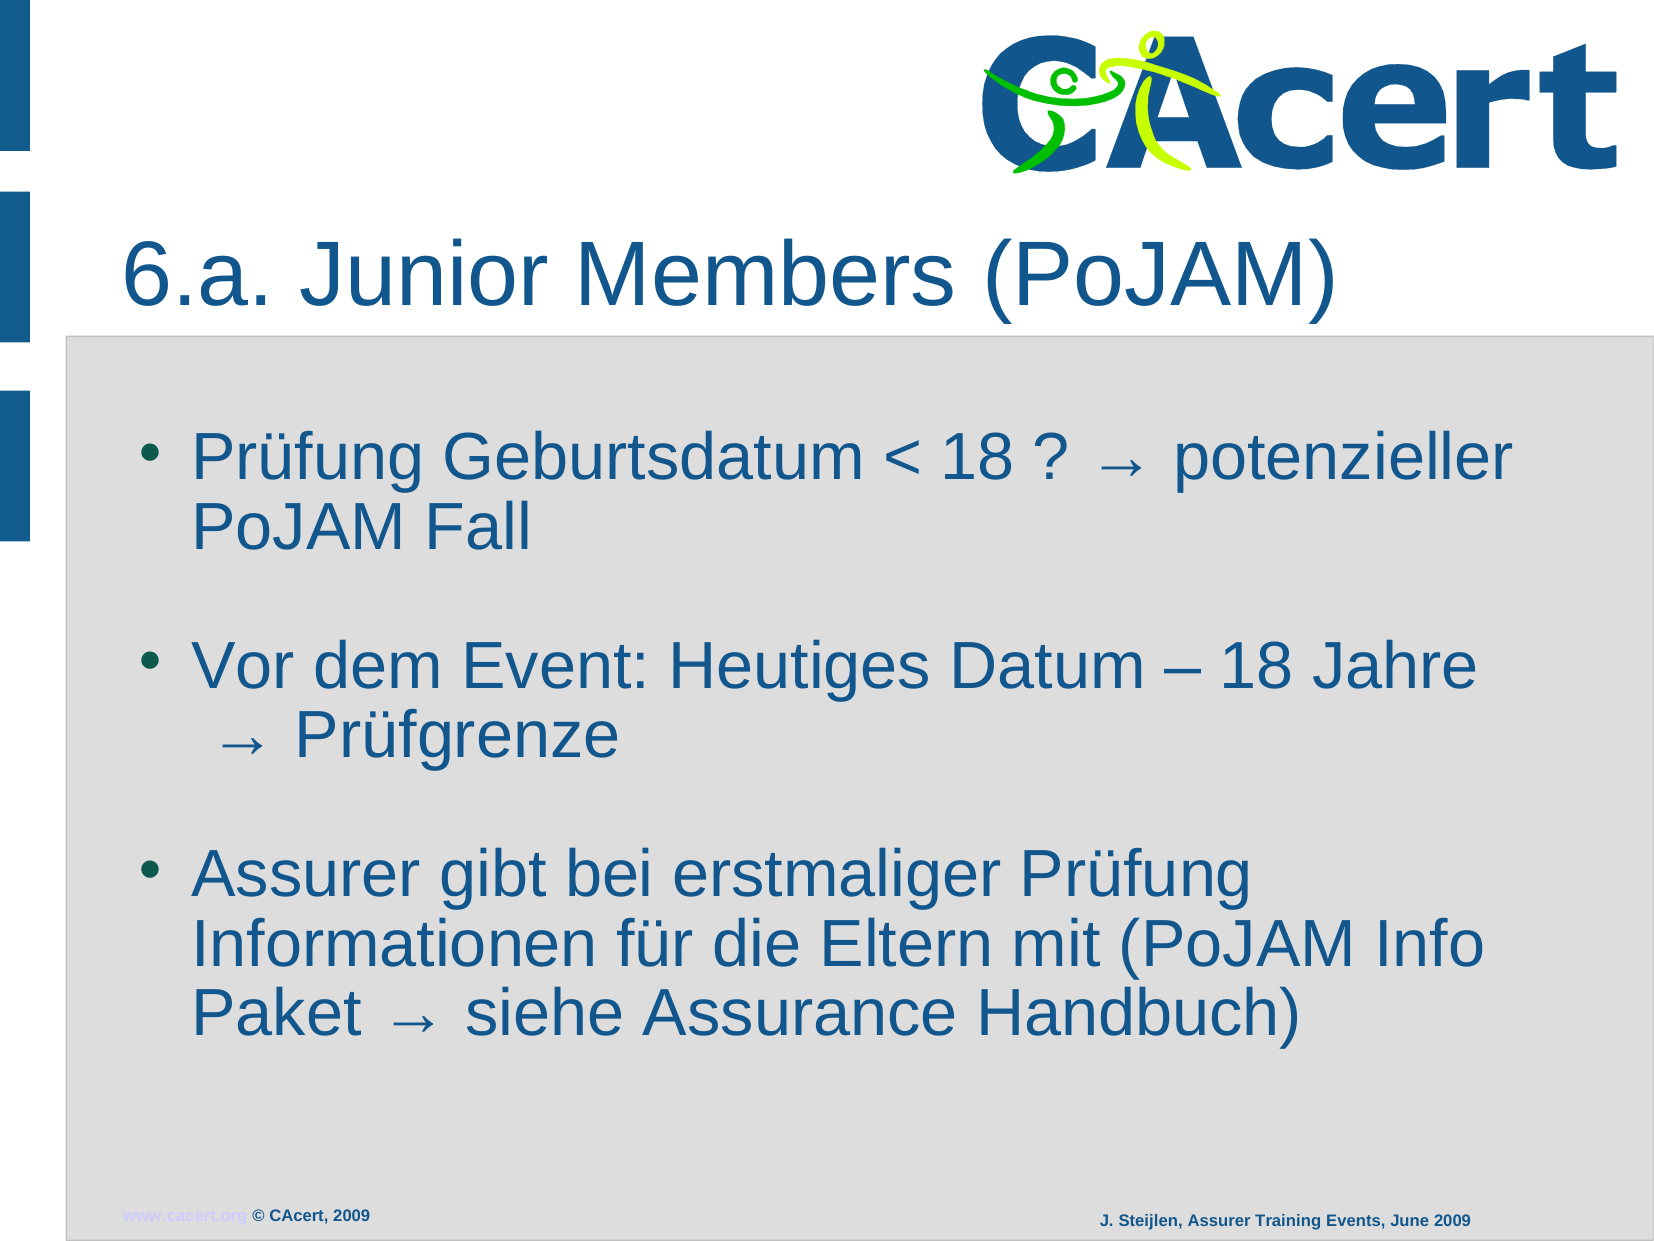

# 6.a. Junior Members (PoJAM)
Prüfung Geburtsdatum < 18 ? → potenzieller PoJAM Fall
Vor dem Event: Heutiges Datum – 18 Jahre
 → Prüfgrenze
Assurer gibt bei erstmaliger Prüfung Informationen für die Eltern mit (PoJAM Info Paket → siehe Assurance Handbuch)